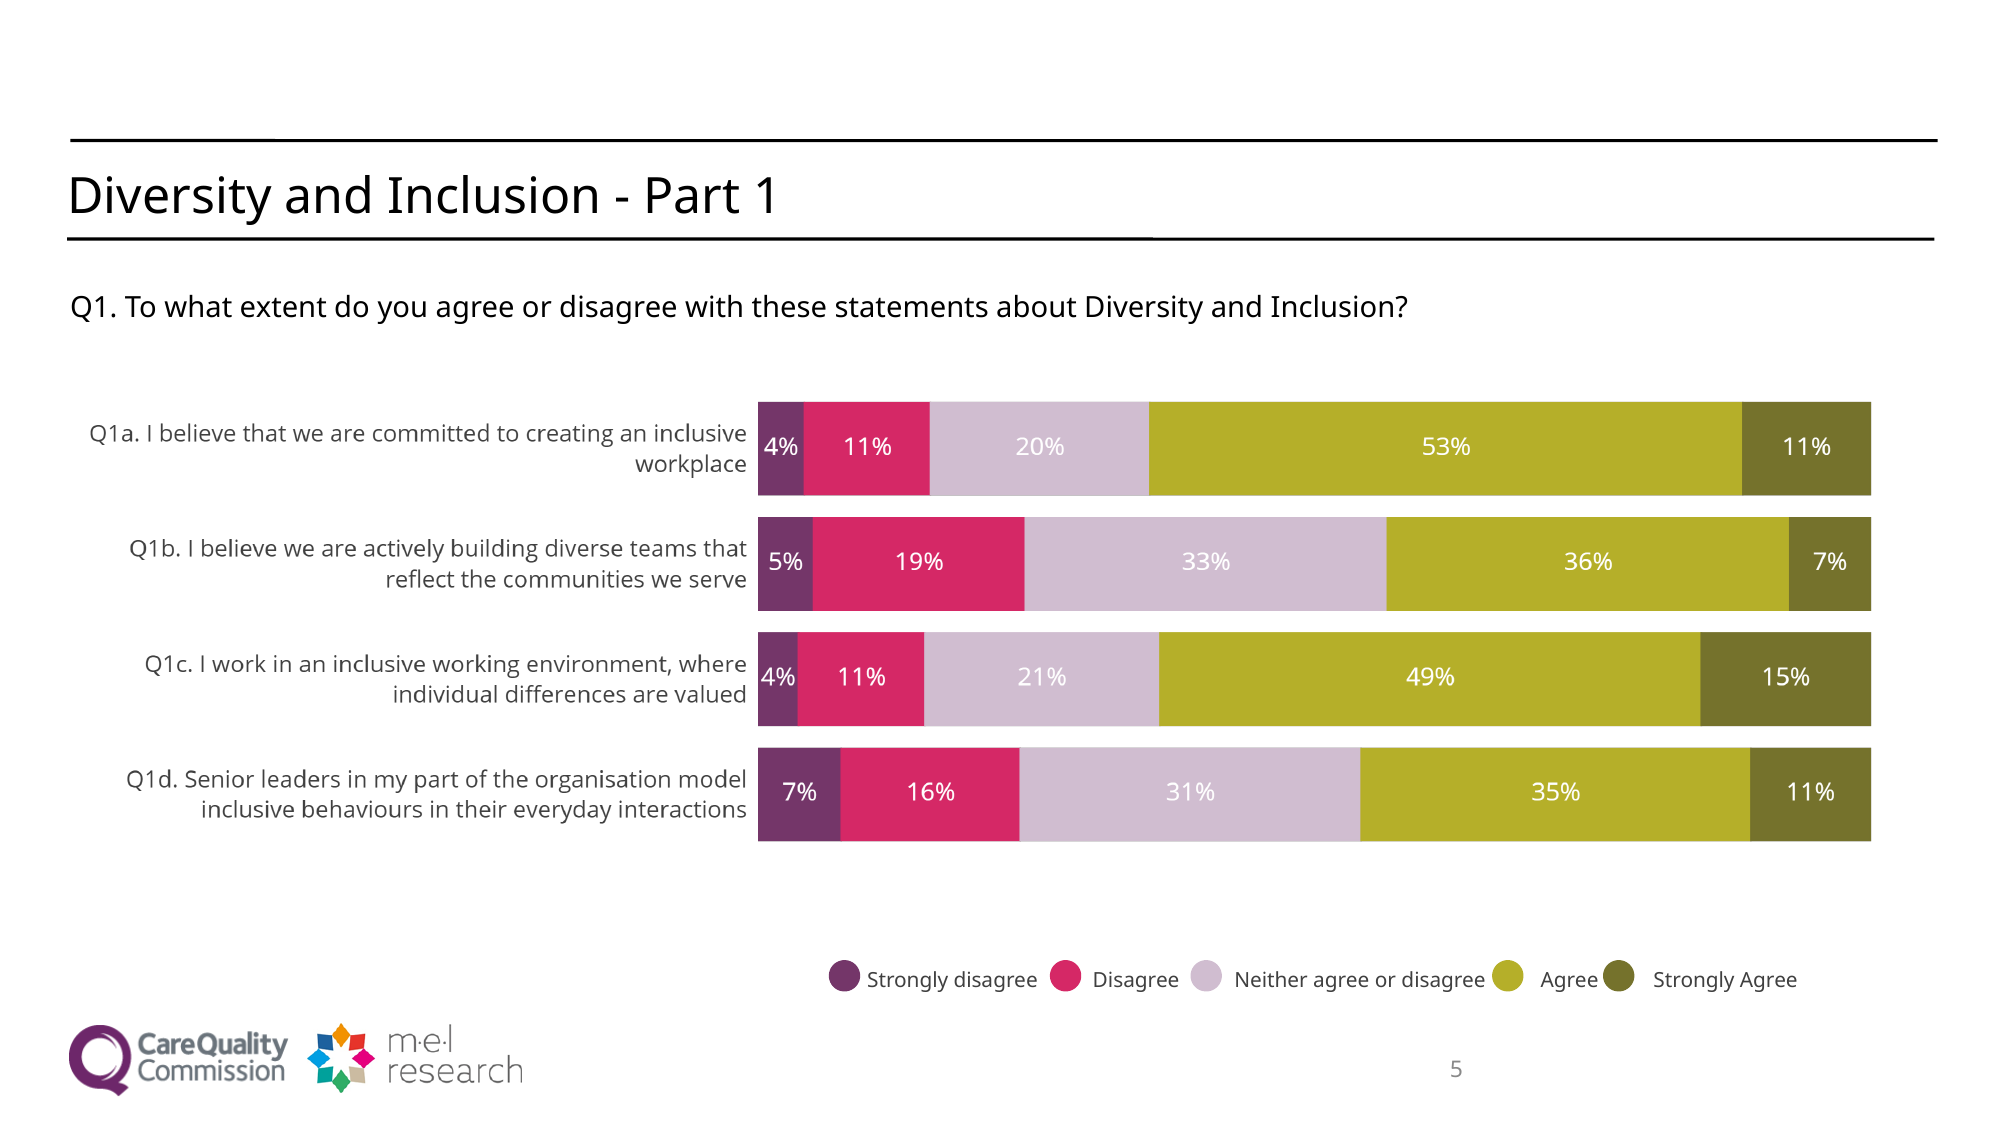

# Diversity and Inclusion - Part 1
Q1. To what extent do you agree or disagree with these statements about Diversity and Inclusion?
Strongly disagree Disagree Neither agree or disagree Agree Strongly Agree
2